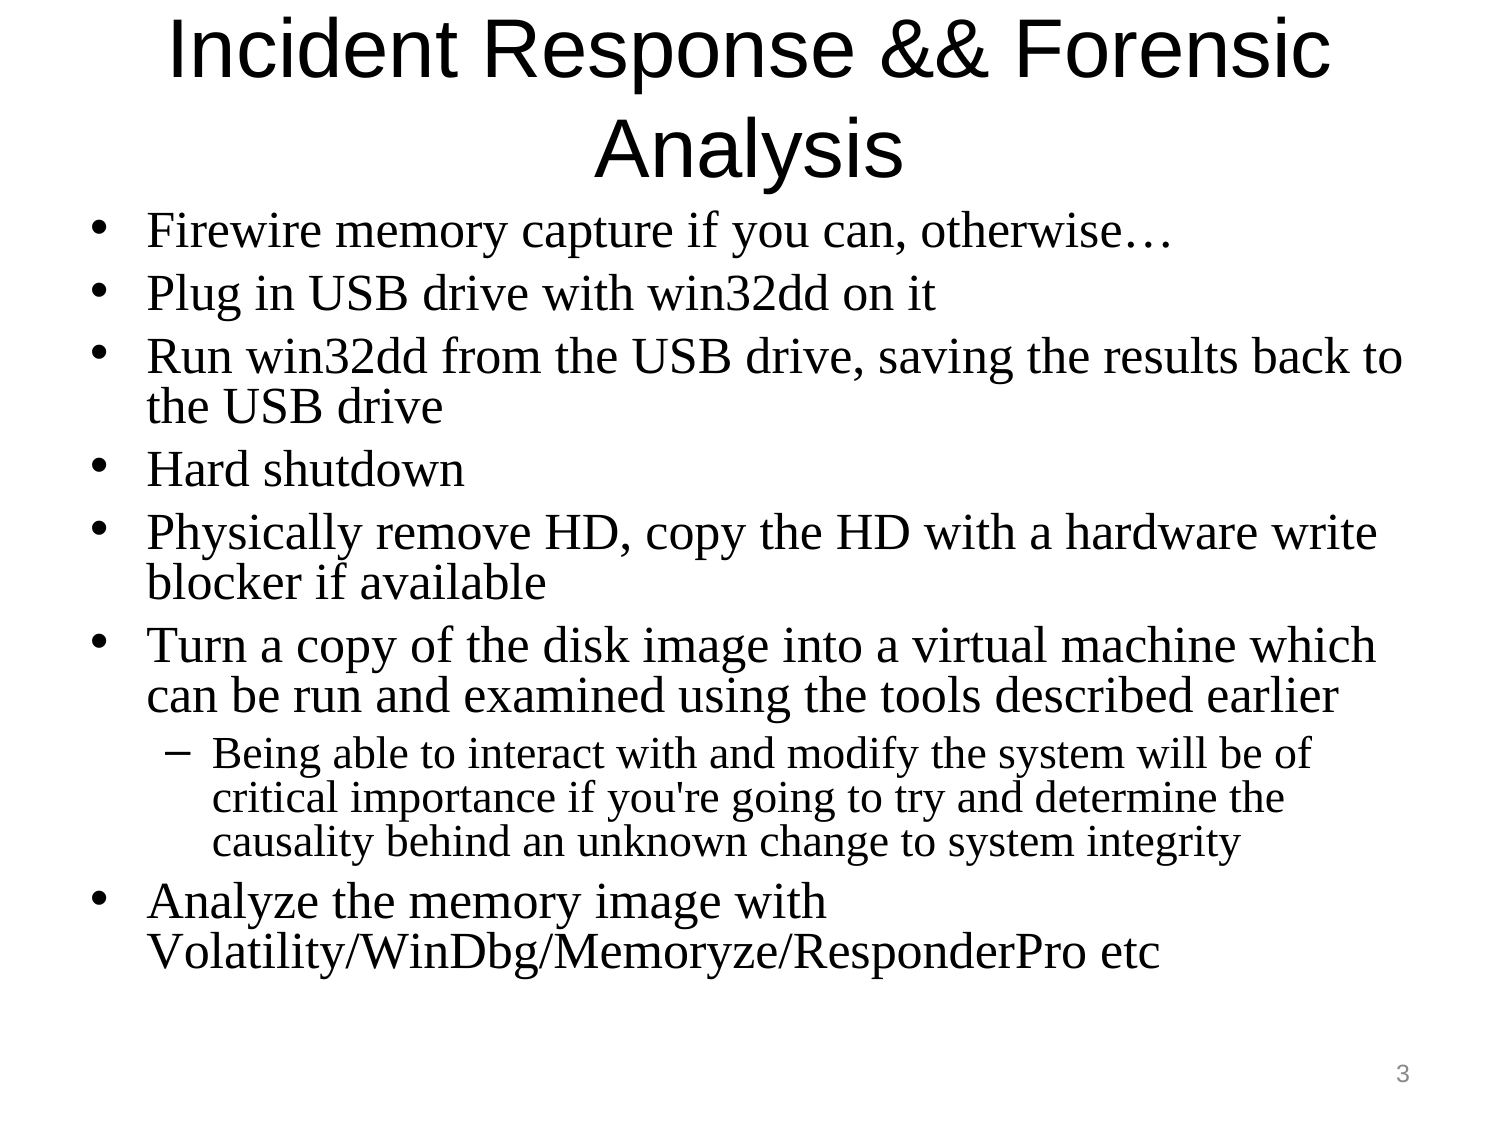

# Incident Response && Forensic Analysis
Firewire memory capture if you can, otherwise…
Plug in USB drive with win32dd on it
Run win32dd from the USB drive, saving the results back to the USB drive
Hard shutdown
Physically remove HD, copy the HD with a hardware write blocker if available
Turn a copy of the disk image into a virtual machine which can be run and examined using the tools described earlier
Being able to interact with and modify the system will be of critical importance if you're going to try and determine the causality behind an unknown change to system integrity
Analyze the memory image with Volatility/WinDbg/Memoryze/ResponderPro etc